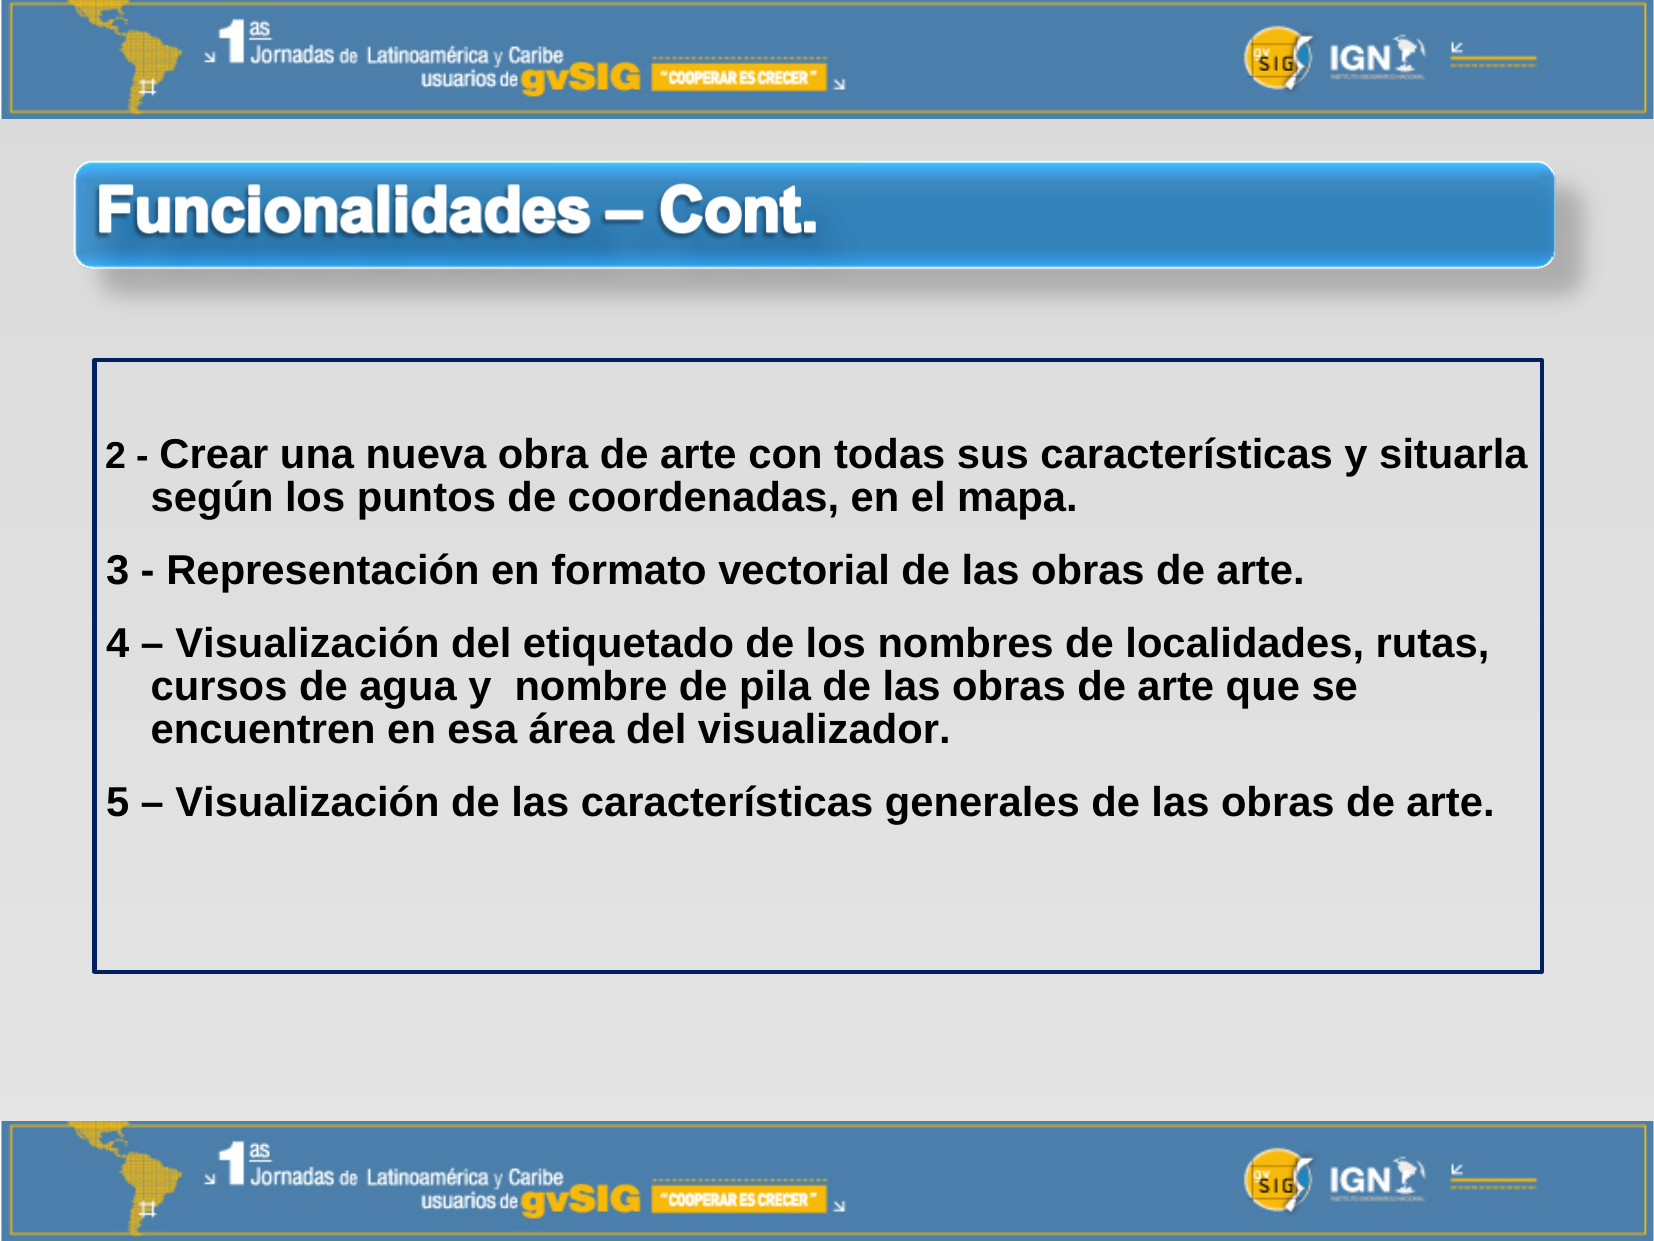

# 2 - Crear una nueva obra de arte con todas sus características y situarla según los puntos de coordenadas, en el mapa.
 3 - Representación en formato vectorial de las obras de arte.
 4 – Visualización del etiquetado de los nombres de localidades, rutas, cursos de agua y nombre de pila de las obras de arte que se encuentren en esa área del visualizador.
 5 – Visualización de las características generales de las obras de arte.